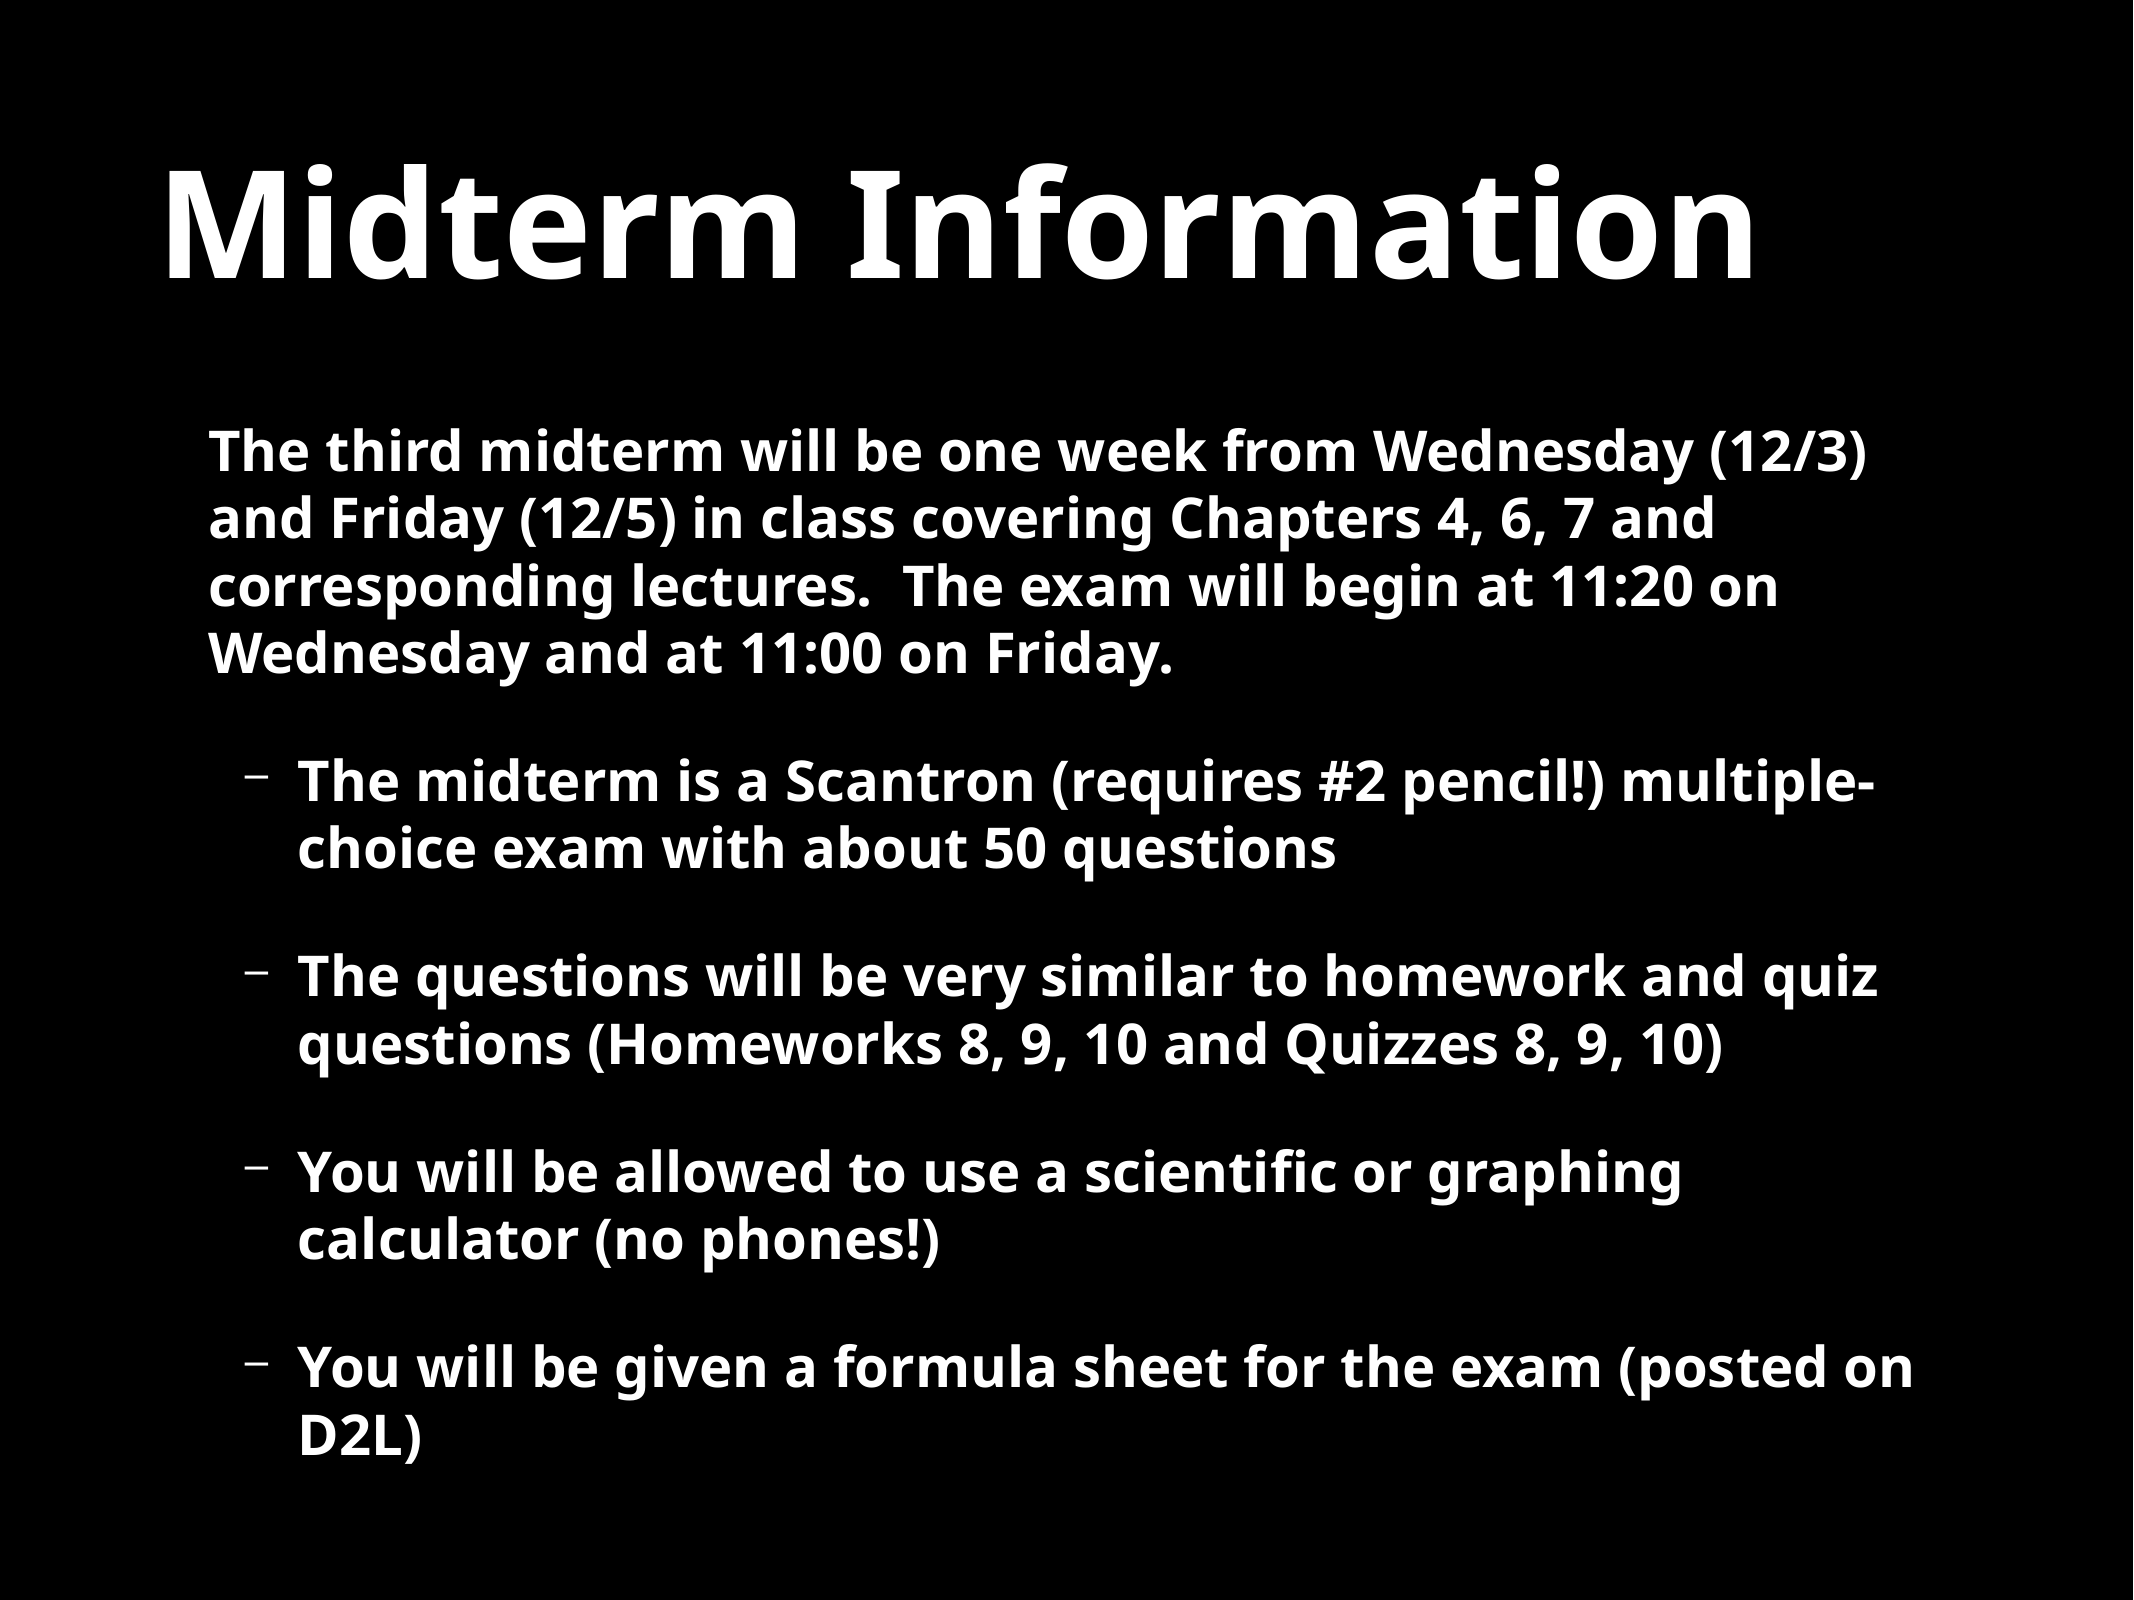

# Midterm Information
The third midterm will be one week from Wednesday (12/3) and Friday (12/5) in class covering Chapters 4, 6, 7 and corresponding lectures. The exam will begin at 11:20 on Wednesday and at 11:00 on Friday.
The midterm is a Scantron (requires #2 pencil!) multiple-choice exam with about 50 questions
The questions will be very similar to homework and quiz questions (Homeworks 8, 9, 10 and Quizzes 8, 9, 10)
You will be allowed to use a scientific or graphing calculator (no phones!)
You will be given a formula sheet for the exam (posted on D2L)